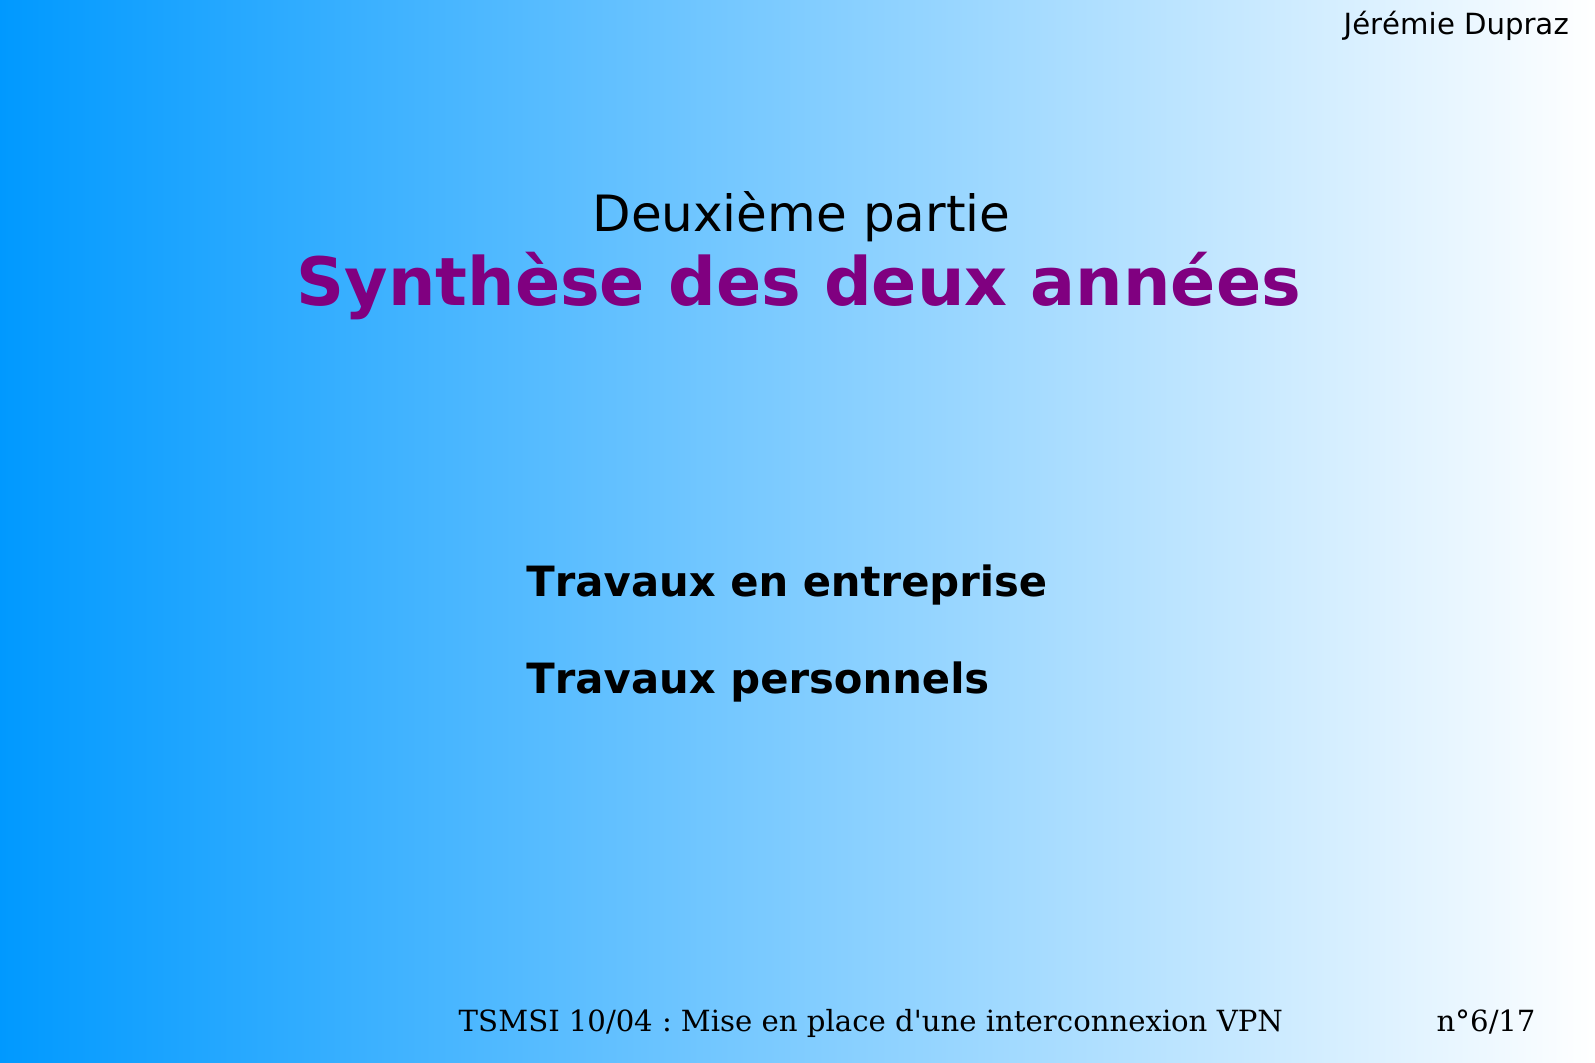

Deuxième partie
Synthèse des deux années
Travaux en entreprise
Travaux personnels
TSMSI 10/04 : Mise en place d'une interconnexion VPN
6